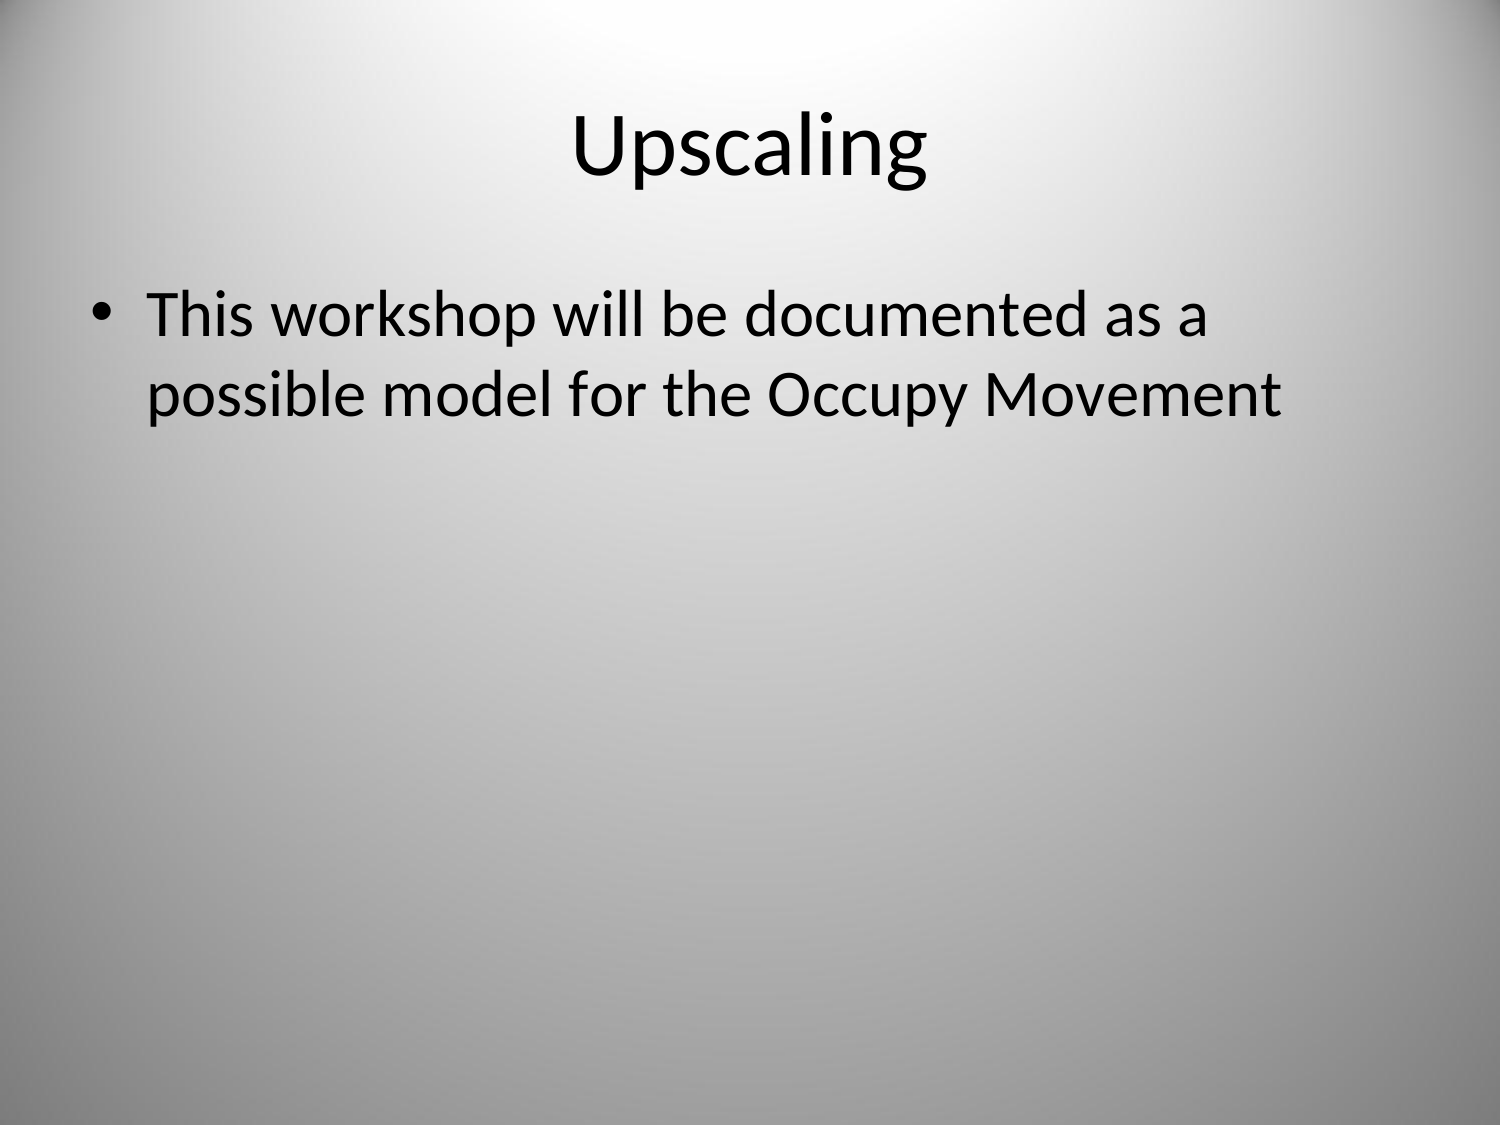

# Upscaling
This workshop will be documented as a possible model for the Occupy Movement